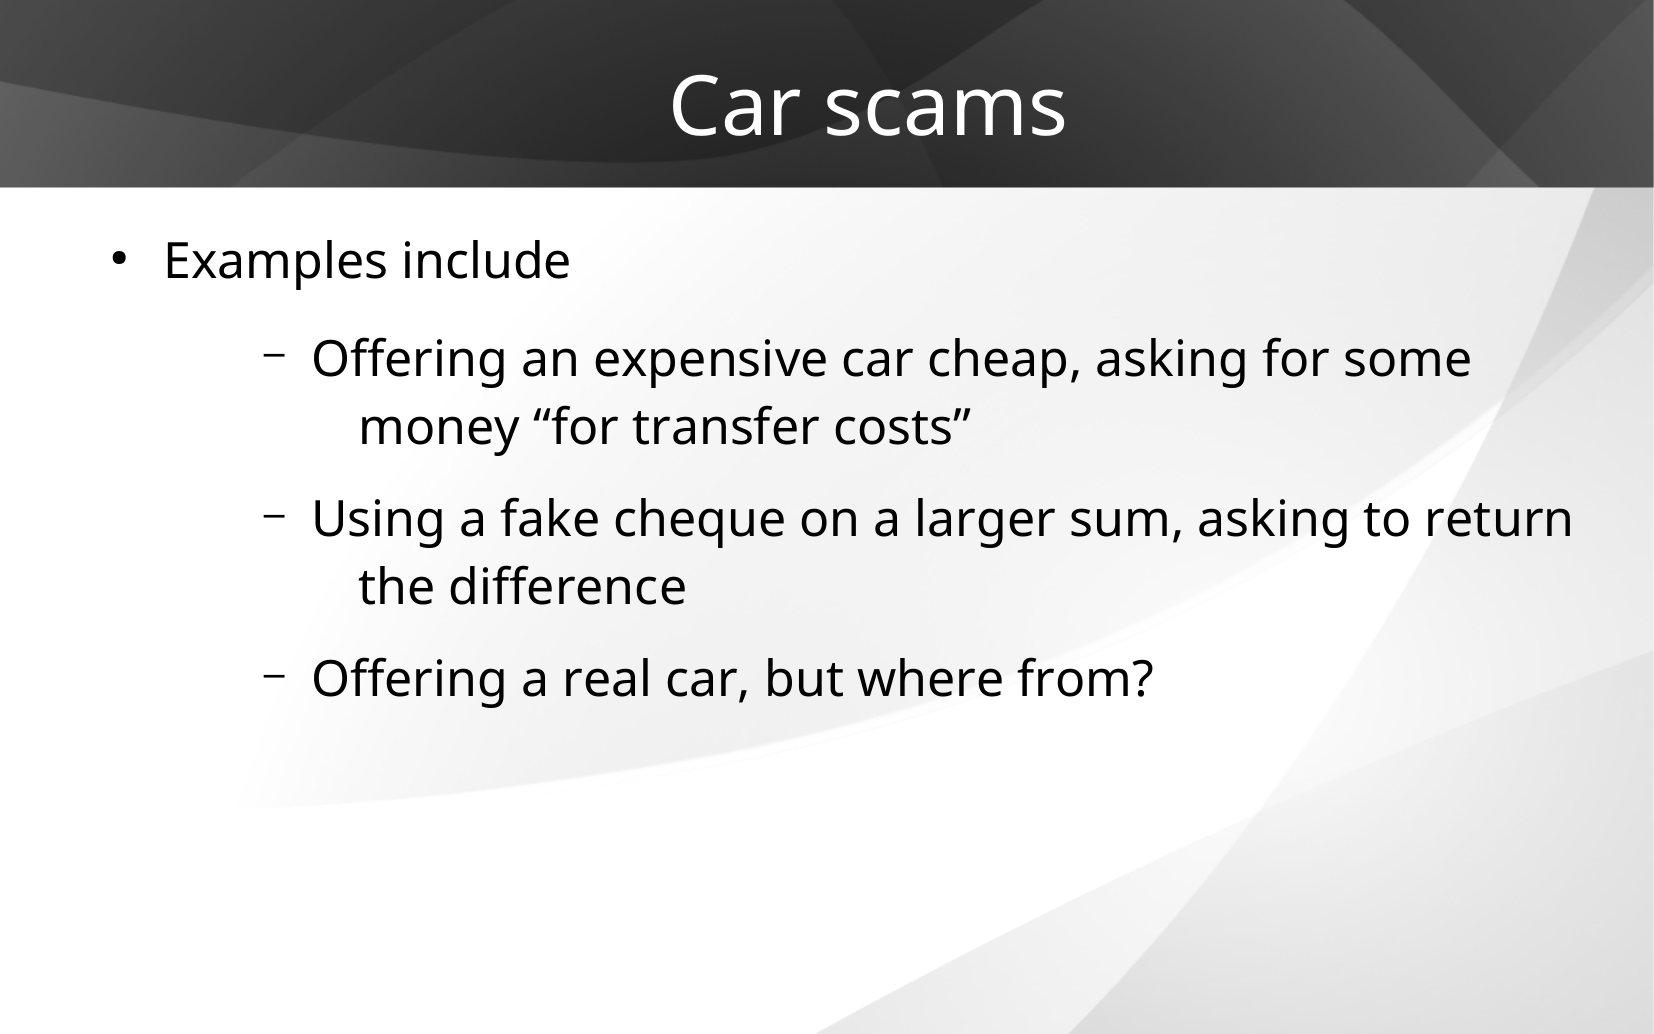

# Car scams
Examples include
Offering an expensive car cheap, asking for some money “for transfer costs”
Using a fake cheque on a larger sum, asking to return the difference
Offering a real car, but where from?